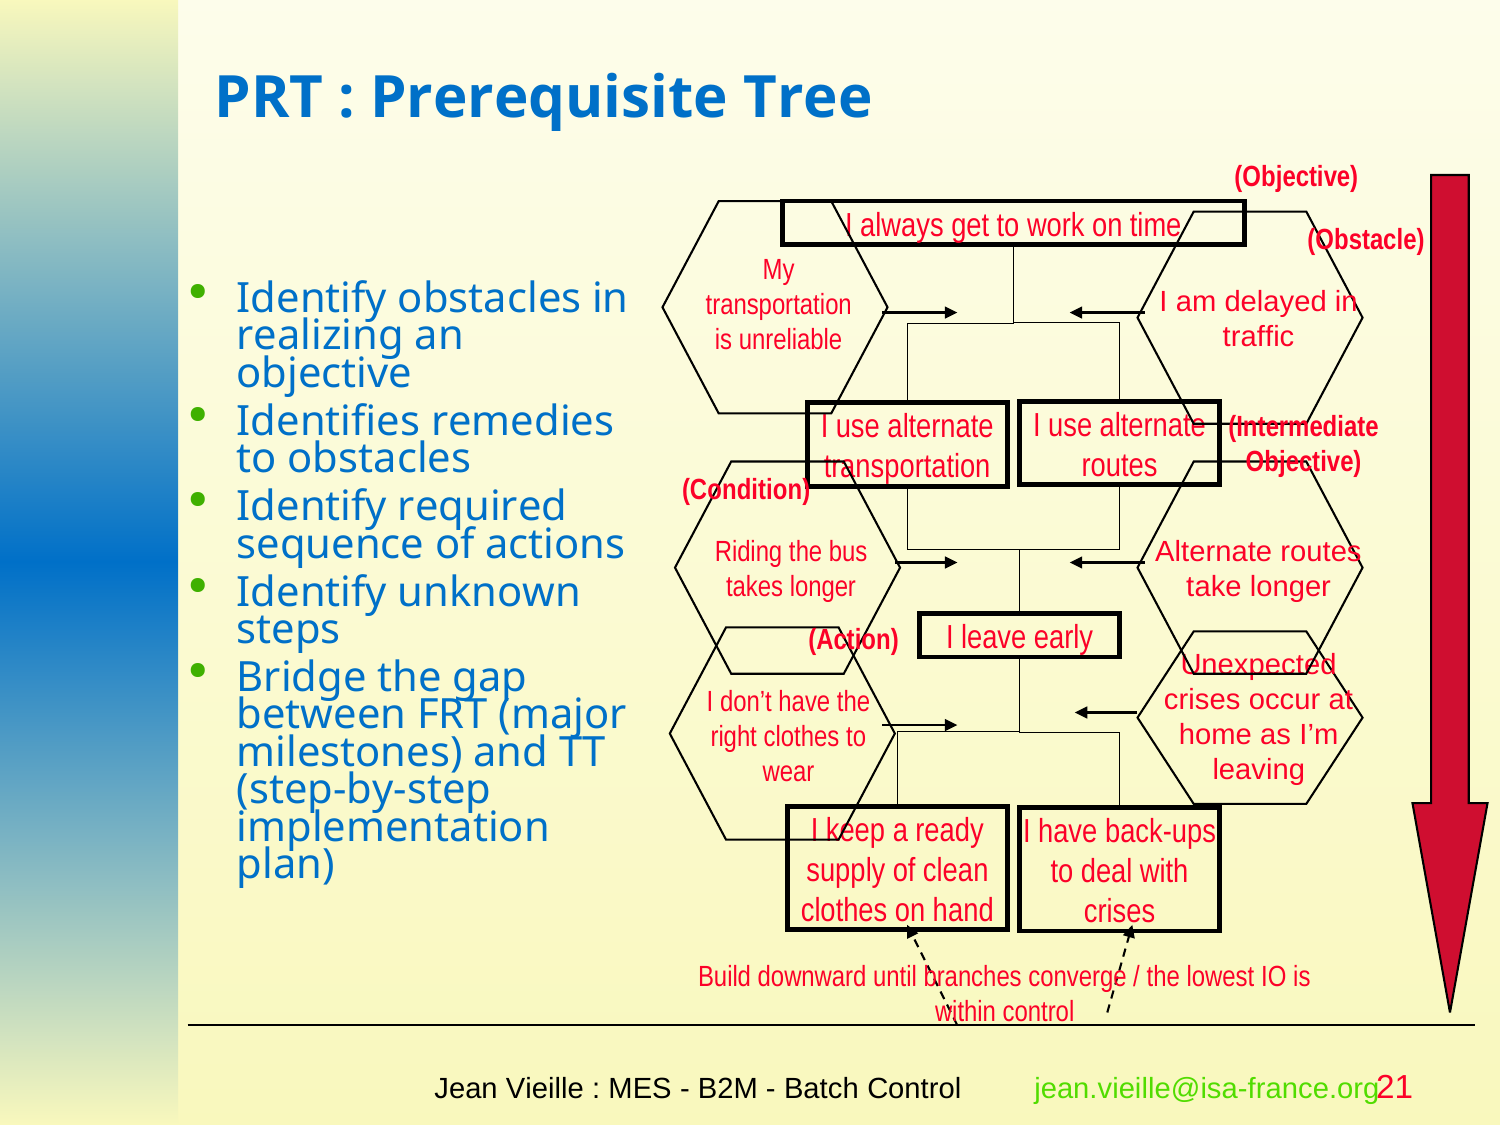

# PRT : Prerequisite Tree
(Objective)
I always get to work on time
(Obstacle)
My transportation is unreliable
Identify obstacles in realizing an objective
Identifies remedies to obstacles
Identify required sequence of actions
Identify unknown steps
Bridge the gap between FRT (major milestones) and TT (step-by-step implementation plan)
I am delayed in traffic
(Intermediate Objective)
I use alternate routes
I use alternate transportation
(Condition)
Riding the bus takes longer
Alternate routes take longer
(Action)
I leave early
Unexpected crises occur at home as I’m leaving
I don’t have the right clothes to wear
I keep a ready supply of clean clothes on hand
I have back-ups to deal with crises
Build downward until branches converge / the lowest IO is within control